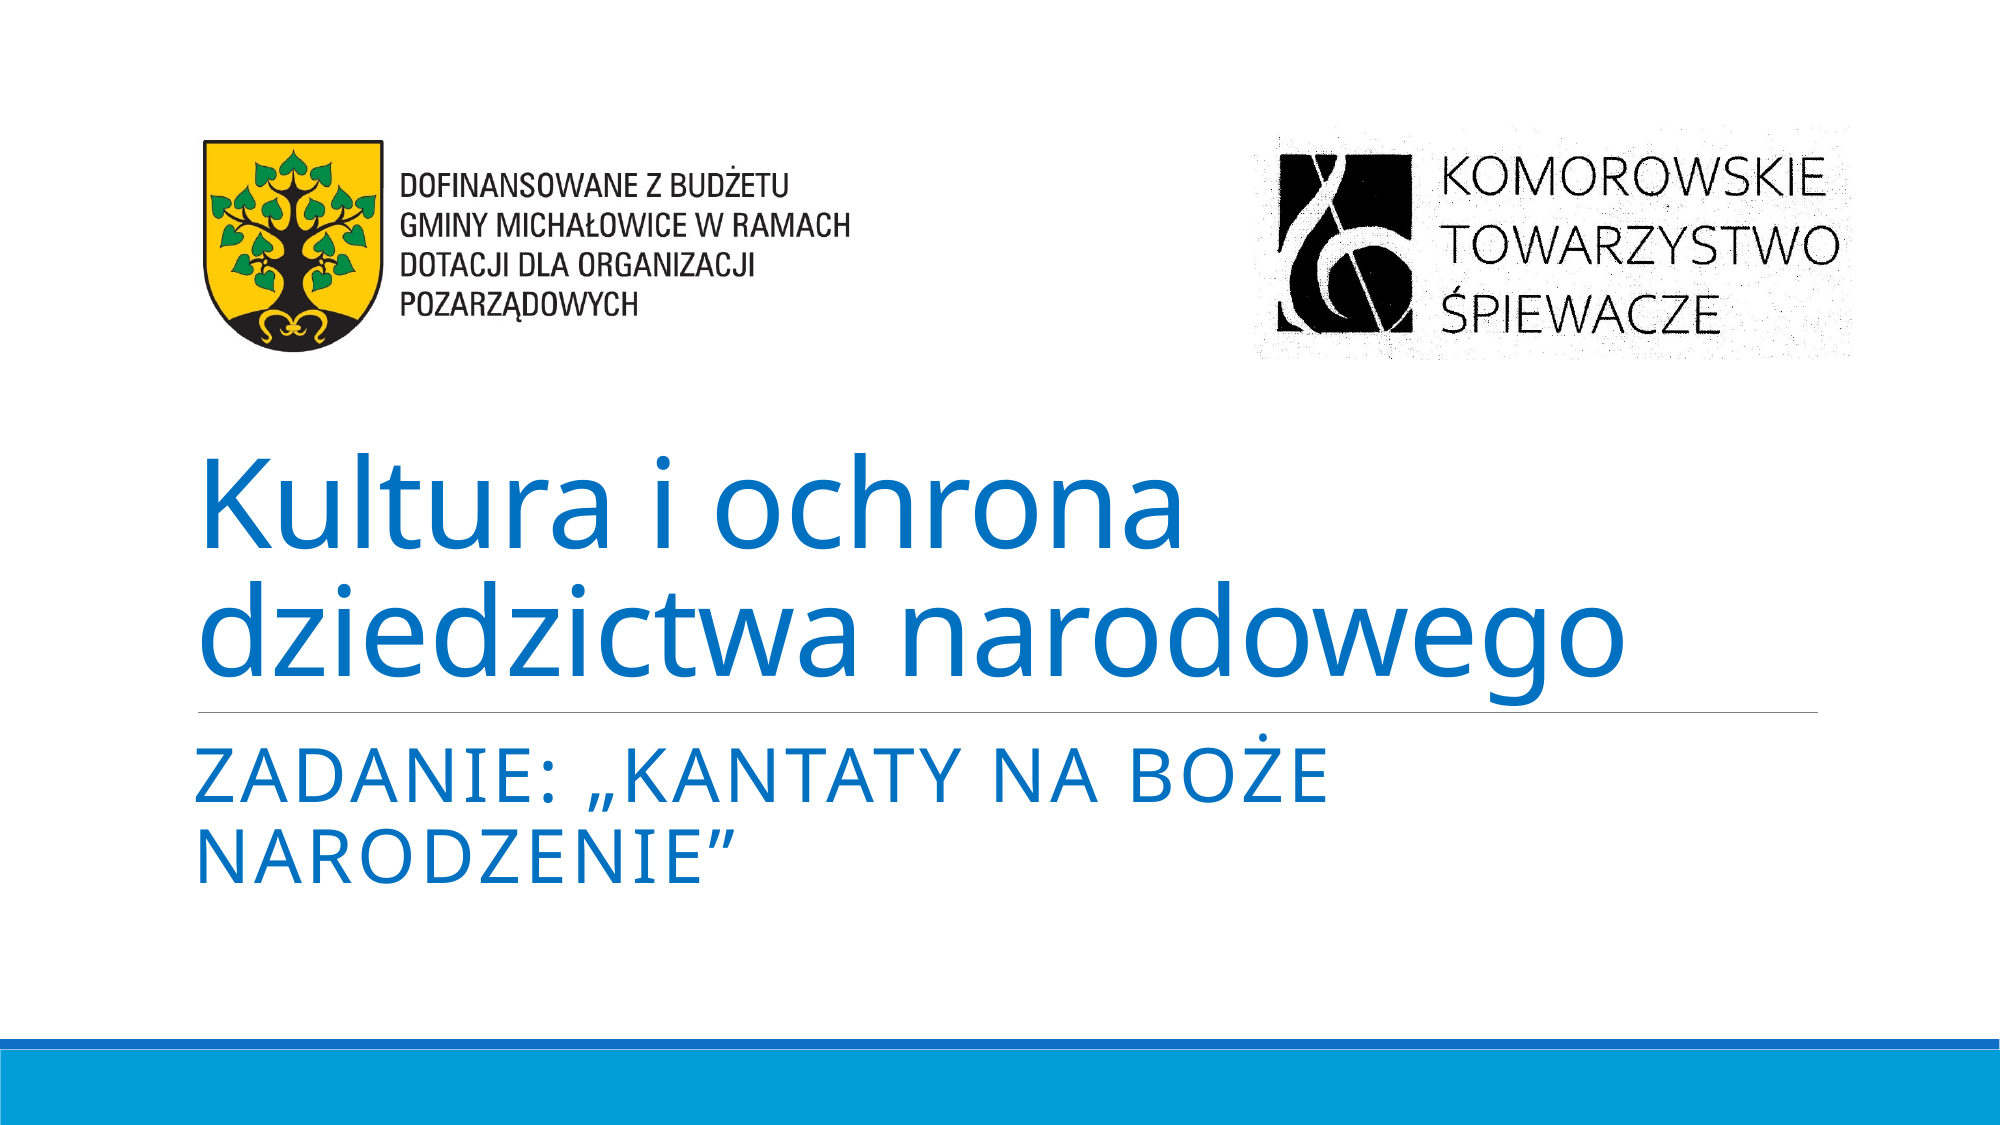

# Kultura i ochrona dziedzictwa narodowego
Zadanie: „KANTATY NA BOŻE NARODZENIE”